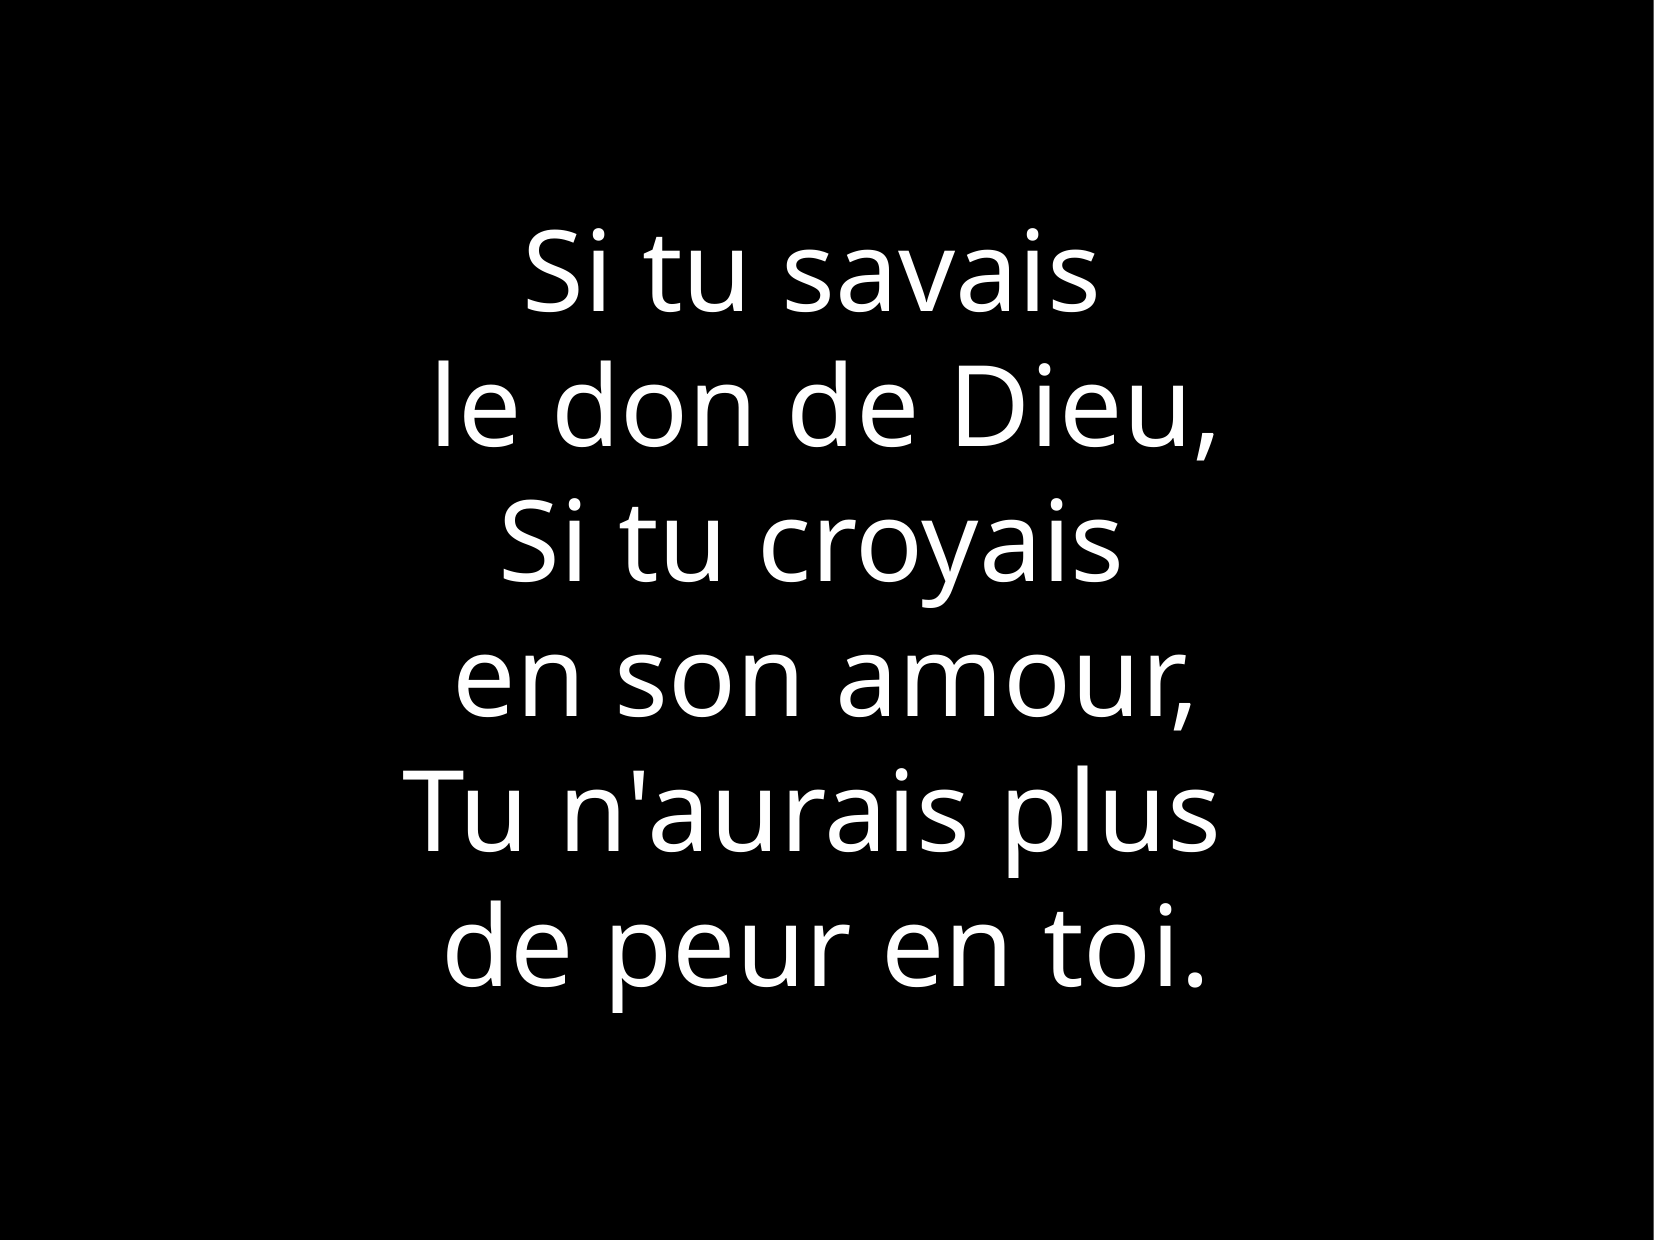

# Si tu savais le don de Dieu, Si tu croyais en son amour, Tu n'aurais plus de peur en toi.